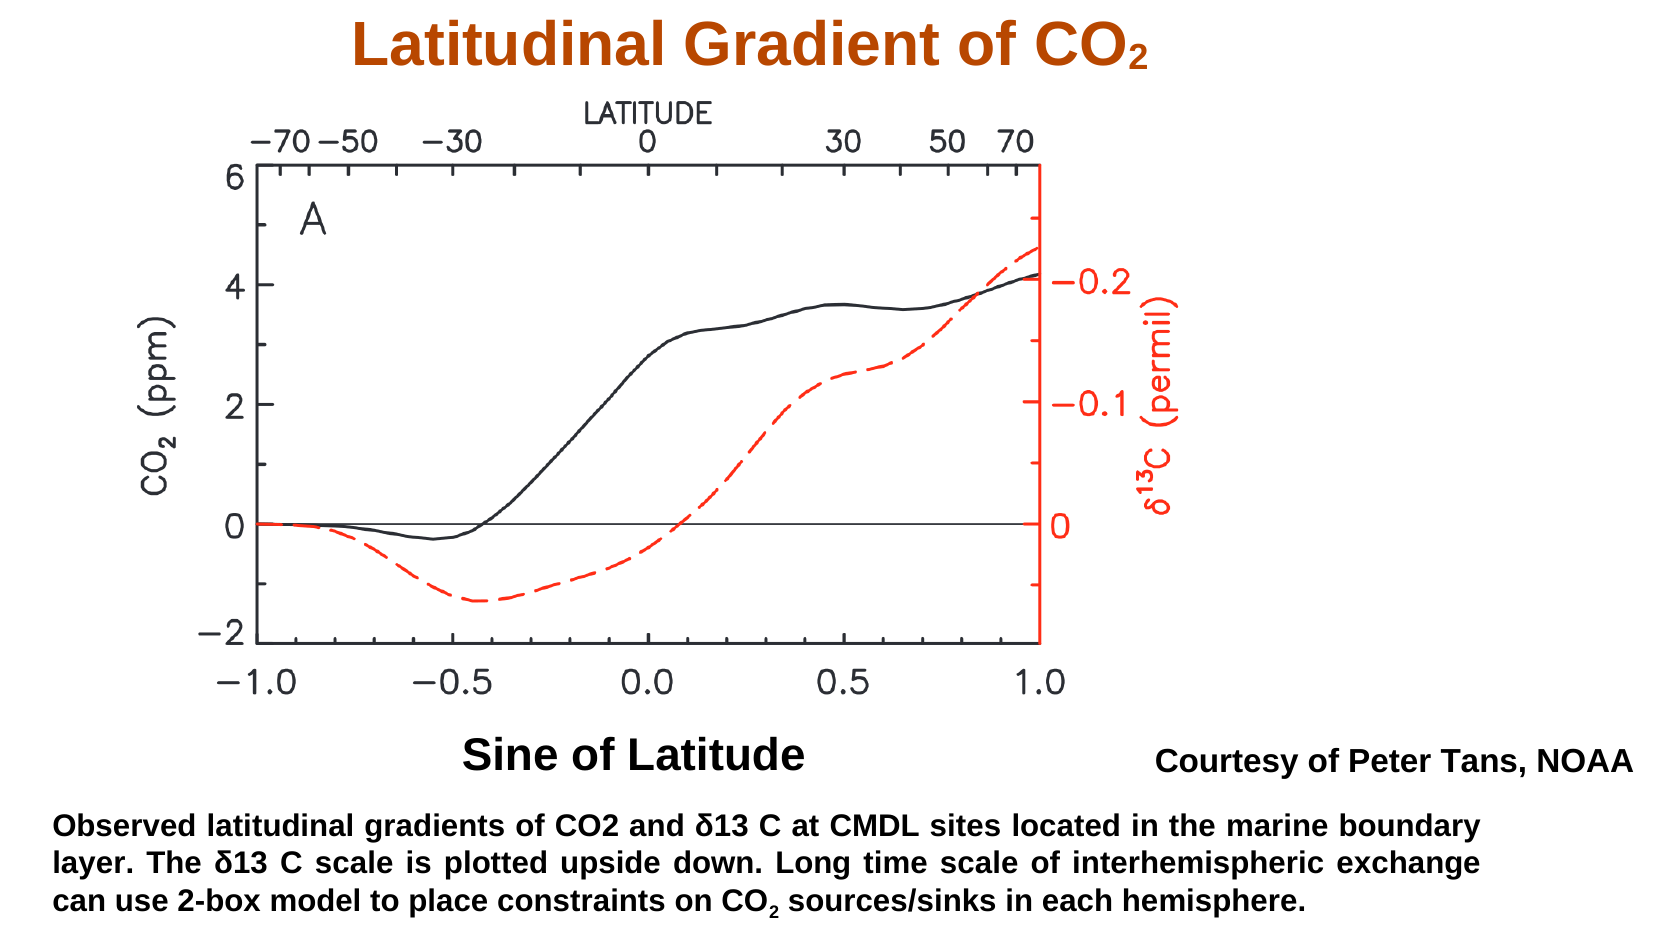

Latitudinal Gradient of CO2
LATITUDINAL GRADIENT OF CO2 , 1998-2009
Sine of Latitude
Courtesy of Peter Tans, NOAA
Observed latitudinal gradients of CO2 and δ13 C at CMDL sites located in the marine boundary layer. The δ13 C scale is plotted upside down. Long time scale of interhemispheric exchange can use 2-box model to place constraints on CO2 sources/sinks in each hemisphere.